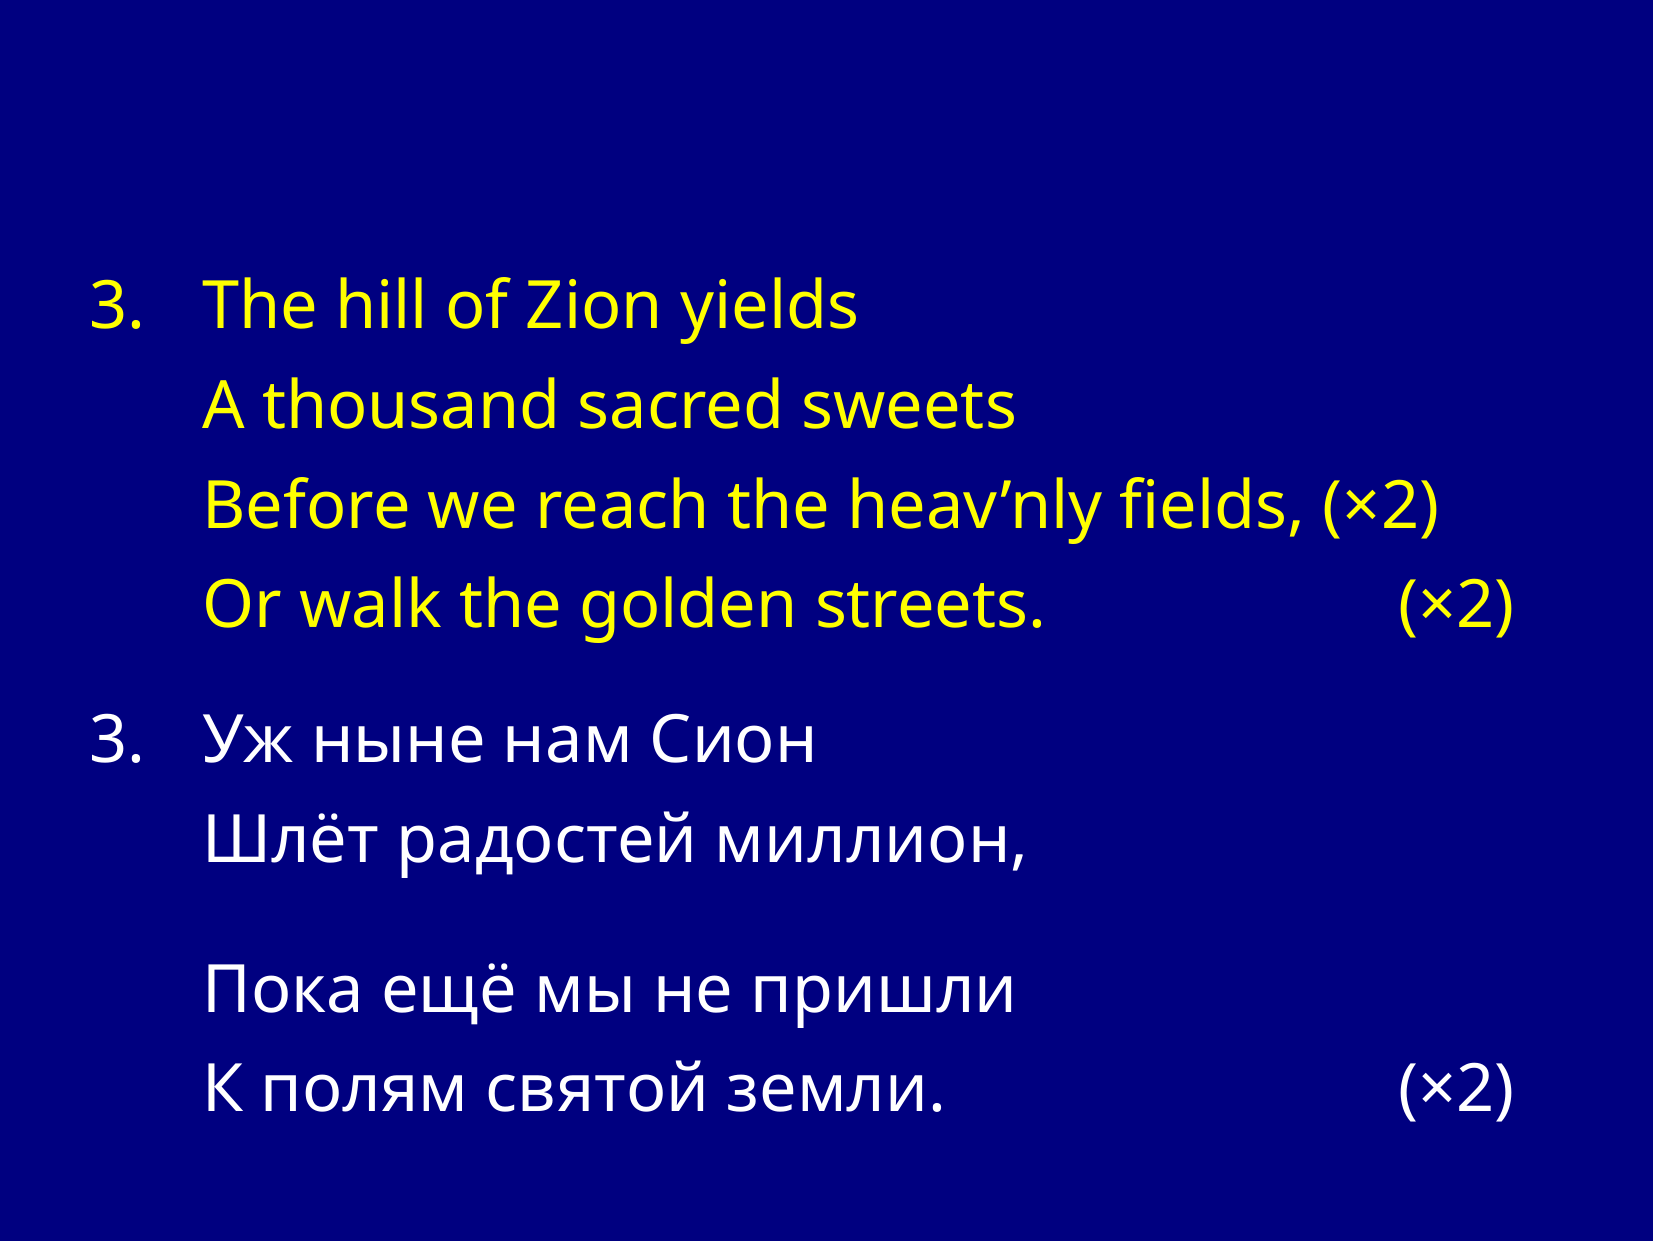

3.	The hill of Zion yields
	A thousand sacred sweets
	Before we reach the heav’nly fields, (×2)
	Or walk the golden streets.	(×2)
3.	Уж ныне нам Сион
	Шлёт радостей миллион,
	Пока ещё мы не пришли
	К полям святой земли.	(×2)